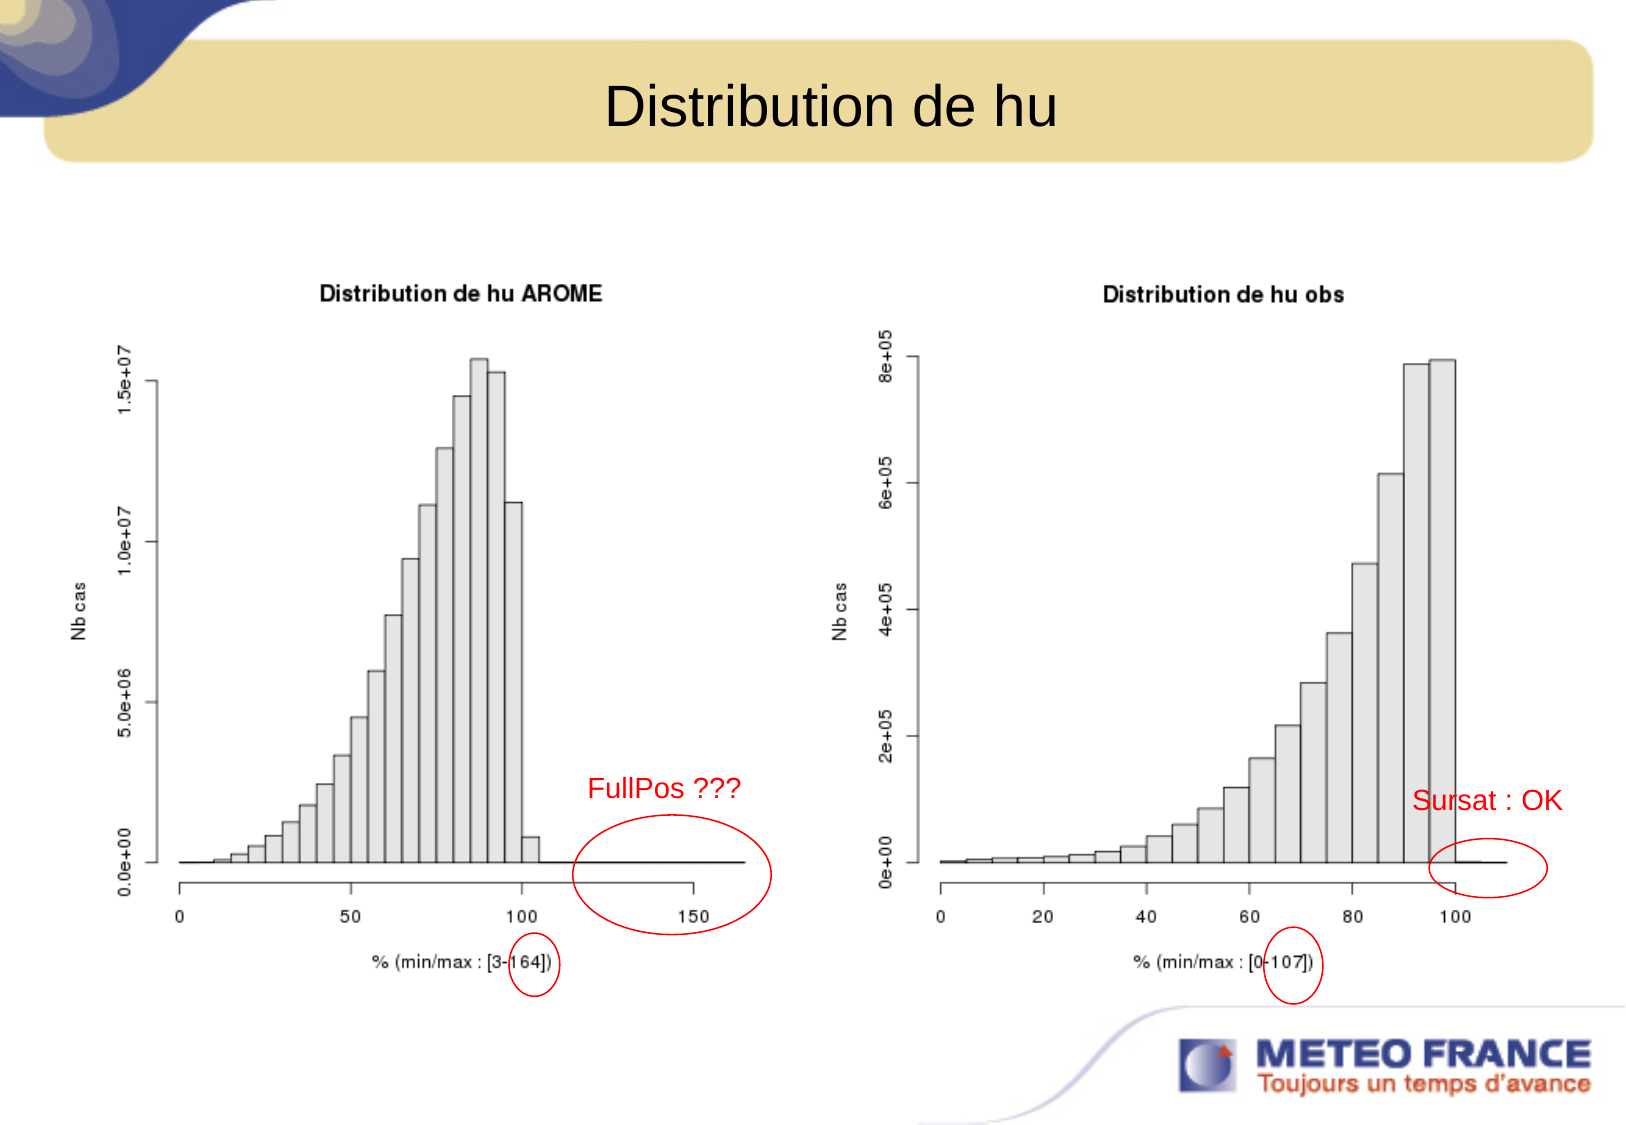

# Distribution de hu
FullPos ???
Sursat : OK
Techniques et Organisation de la prévision - septembre 2011